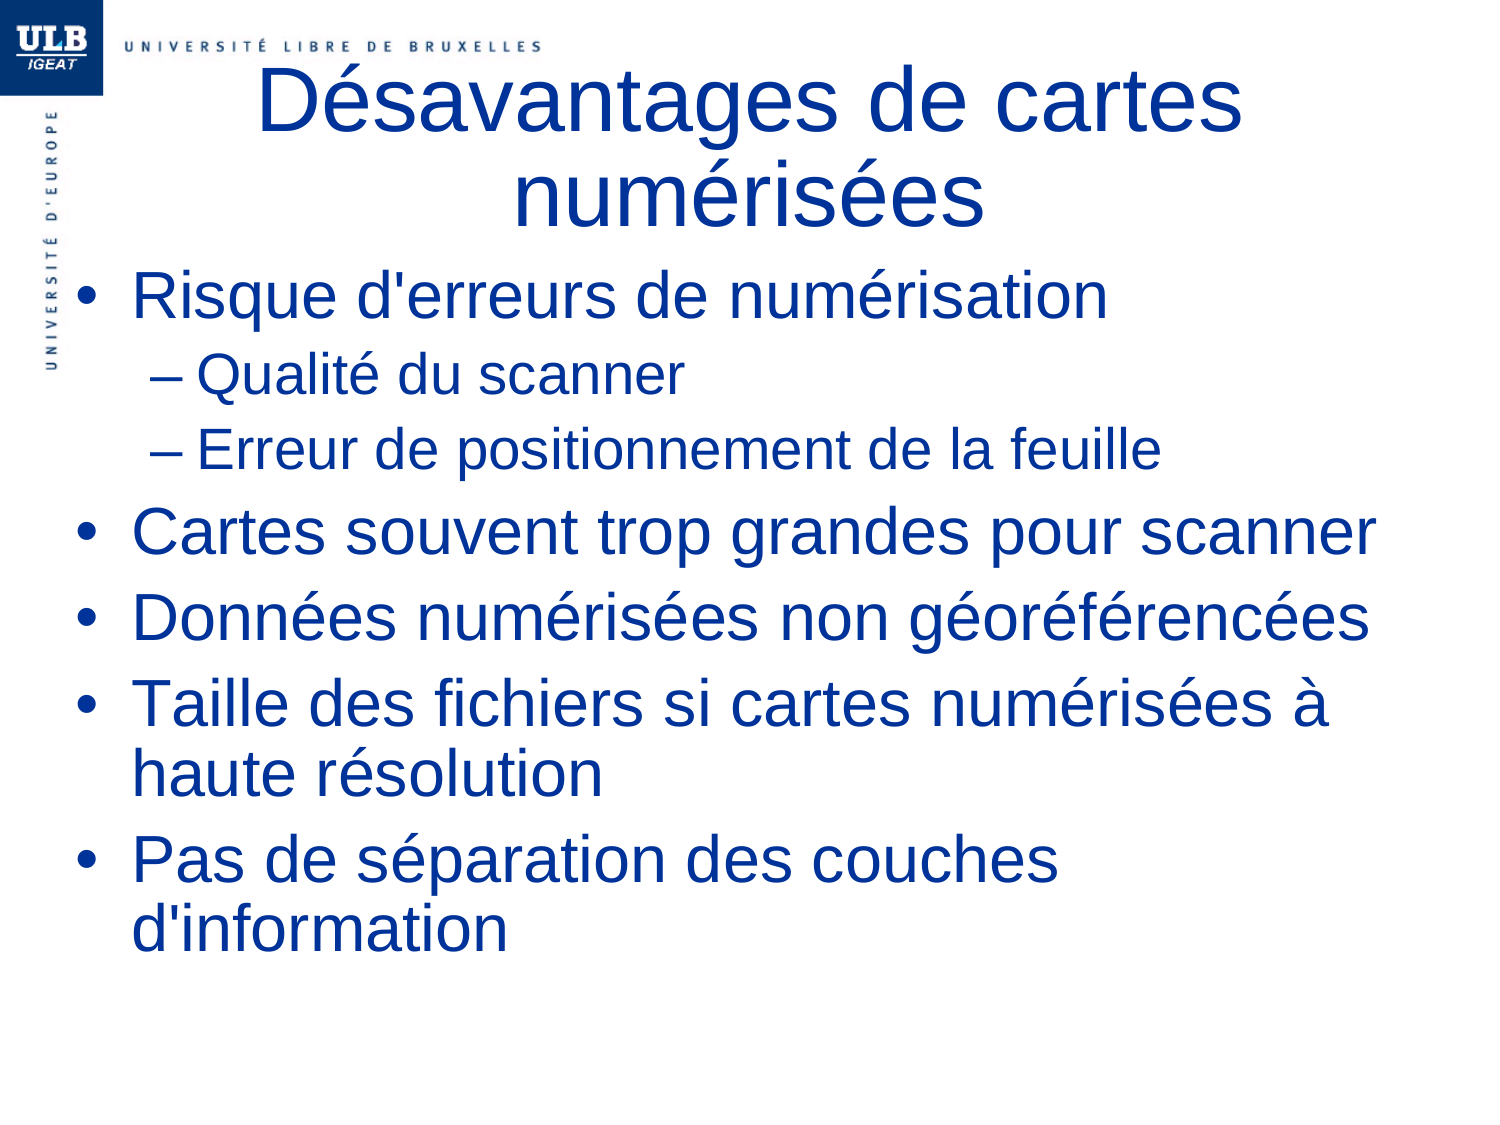

# Désavantages de cartes numérisées
Risque d'erreurs de numérisation
Qualité du scanner
Erreur de positionnement de la feuille
Cartes souvent trop grandes pour scanner
Données numérisées non géoréférencées
Taille des fichiers si cartes numérisées à haute résolution
Pas de séparation des couches d'information